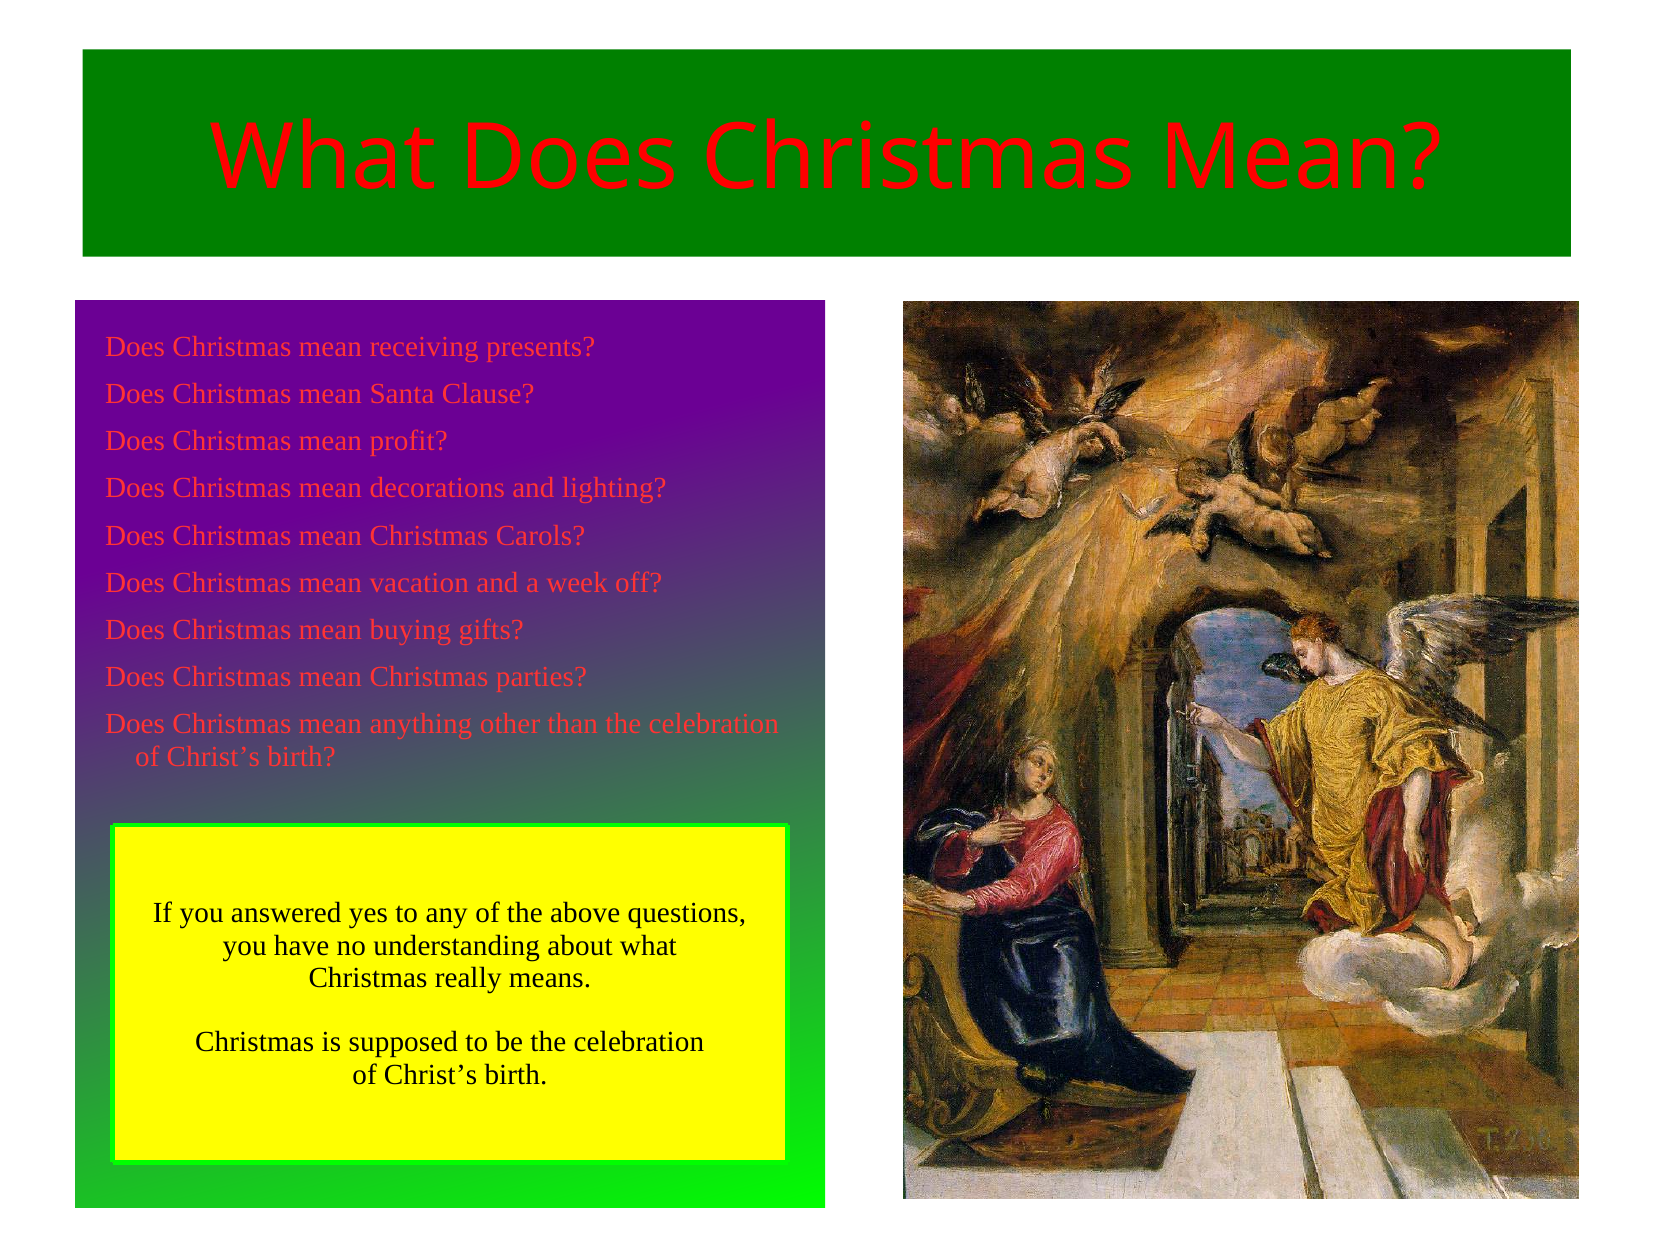

# What Does Christmas Mean?
Does Christmas mean receiving presents?
Does Christmas mean Santa Clause?
Does Christmas mean profit?
Does Christmas mean decorations and lighting?
Does Christmas mean Christmas Carols?
Does Christmas mean vacation and a week off?
Does Christmas mean buying gifts?
Does Christmas mean Christmas parties?
Does Christmas mean anything other than the celebration of Christ’s birth?
If you answered yes to any of the above questions,
you have no understanding about what
Christmas really means.
Christmas is supposed to be the celebration
of Christ’s birth.